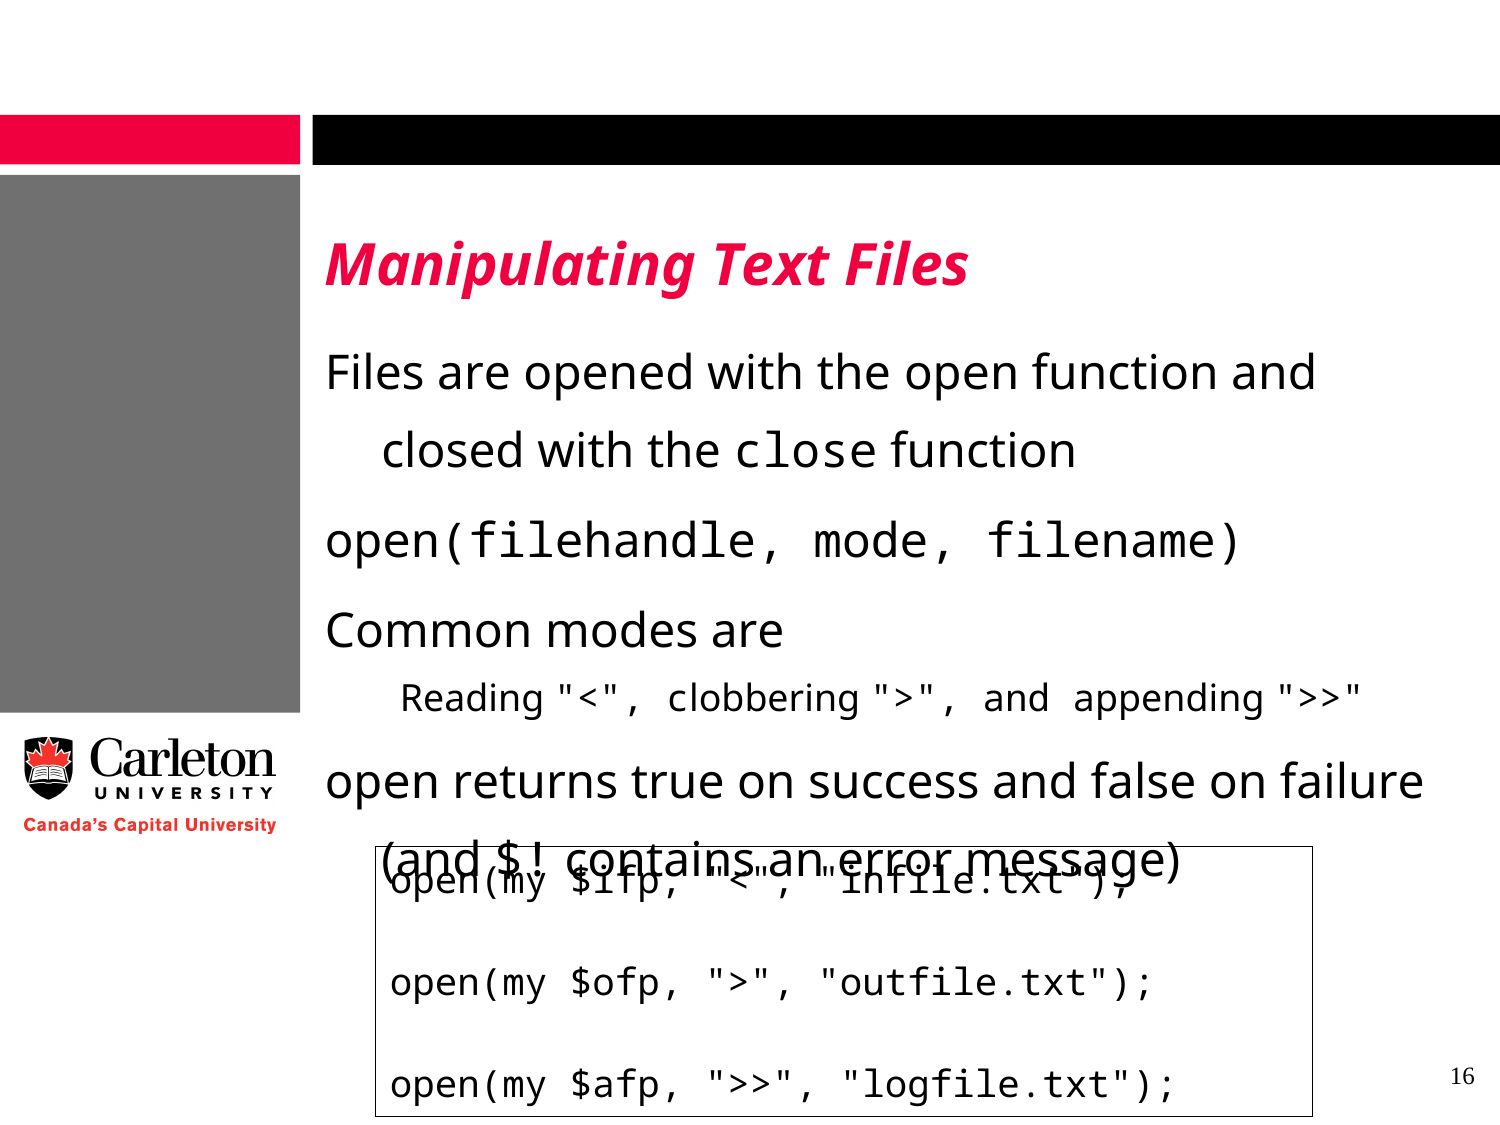

# Manipulating Text Files
Files are opened with the open function and closed with the close function
open(filehandle, mode, filename)
Common modes are
Reading "<", clobbering ">", and appending ">>"
open returns true on success and false on failure (and $! contains an error message)
open(my $ifp, "<", "infile.txt");
open(my $ofp, ">", "outfile.txt");
open(my $afp, ">>", "logfile.txt");
16